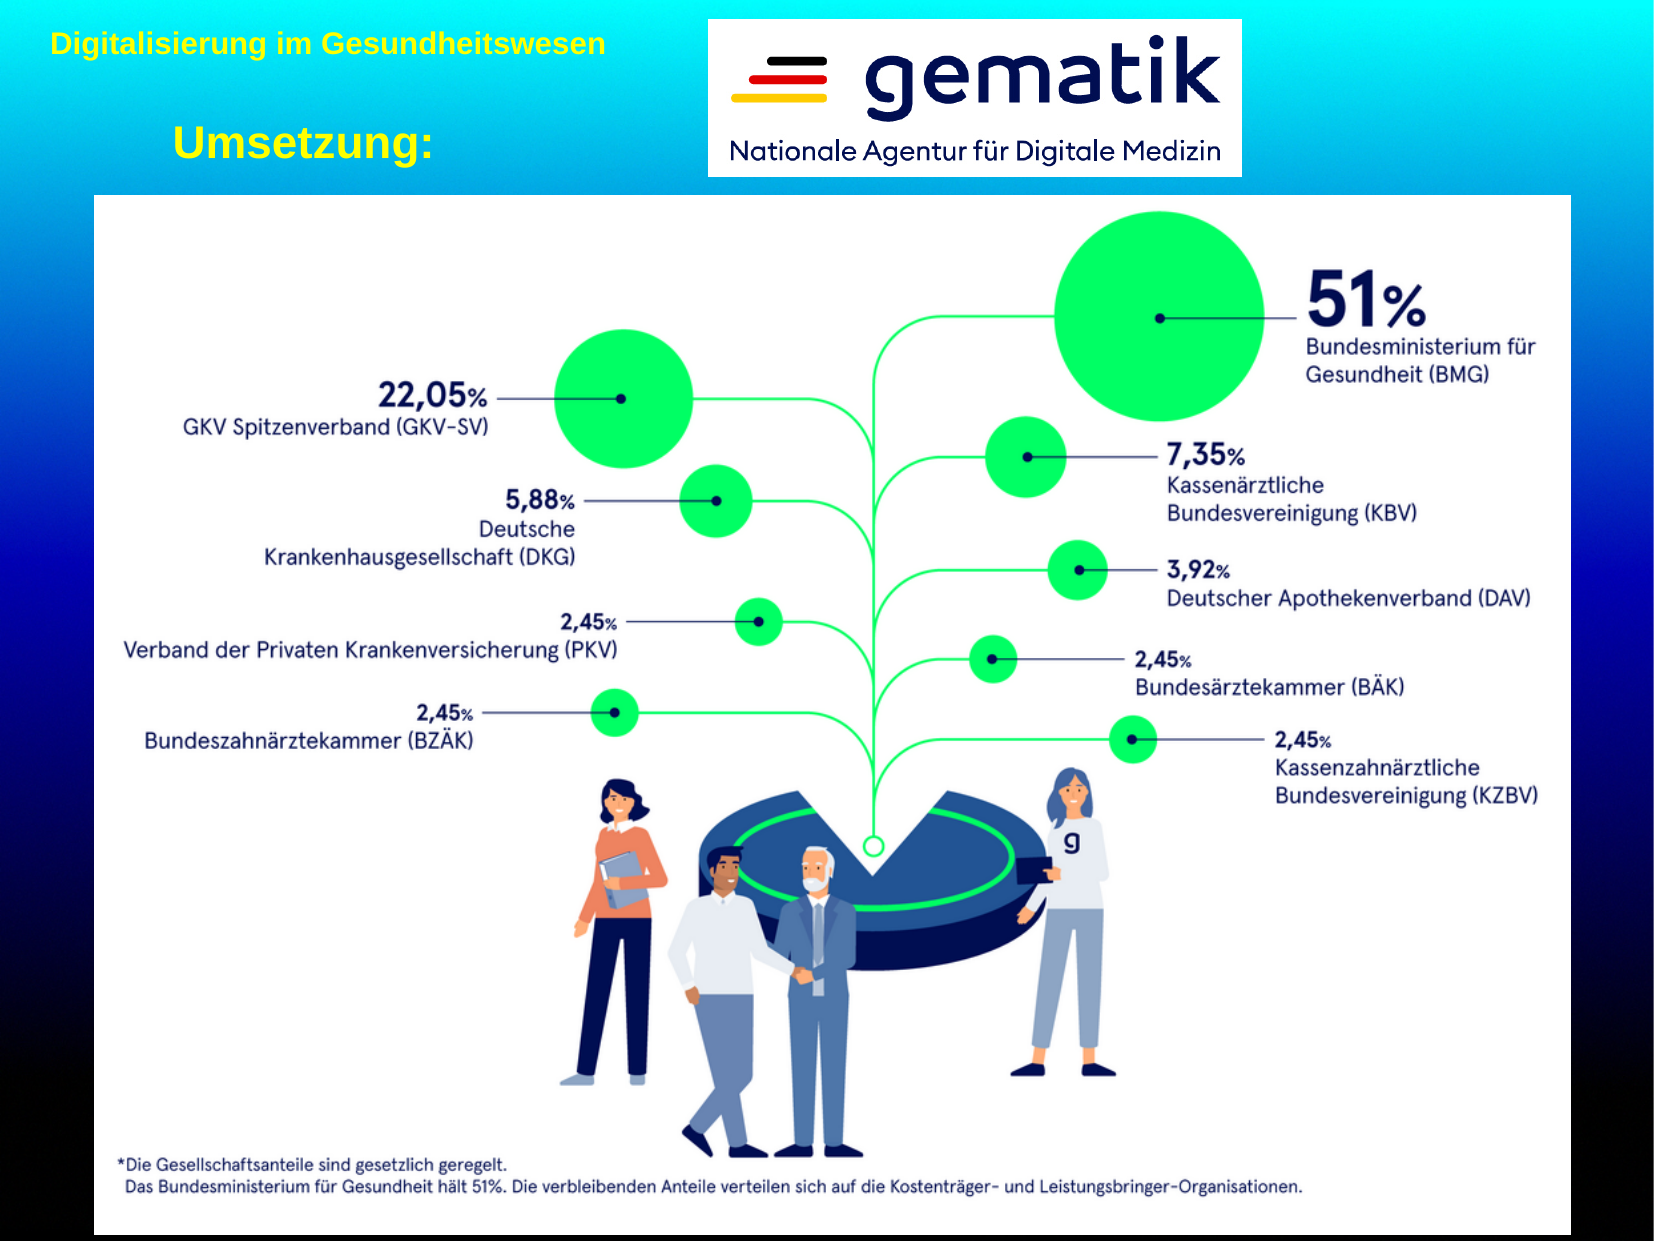

Digitalisierung im Gesundheitswesen
Umsetzung:
SBR Appen – März 2024